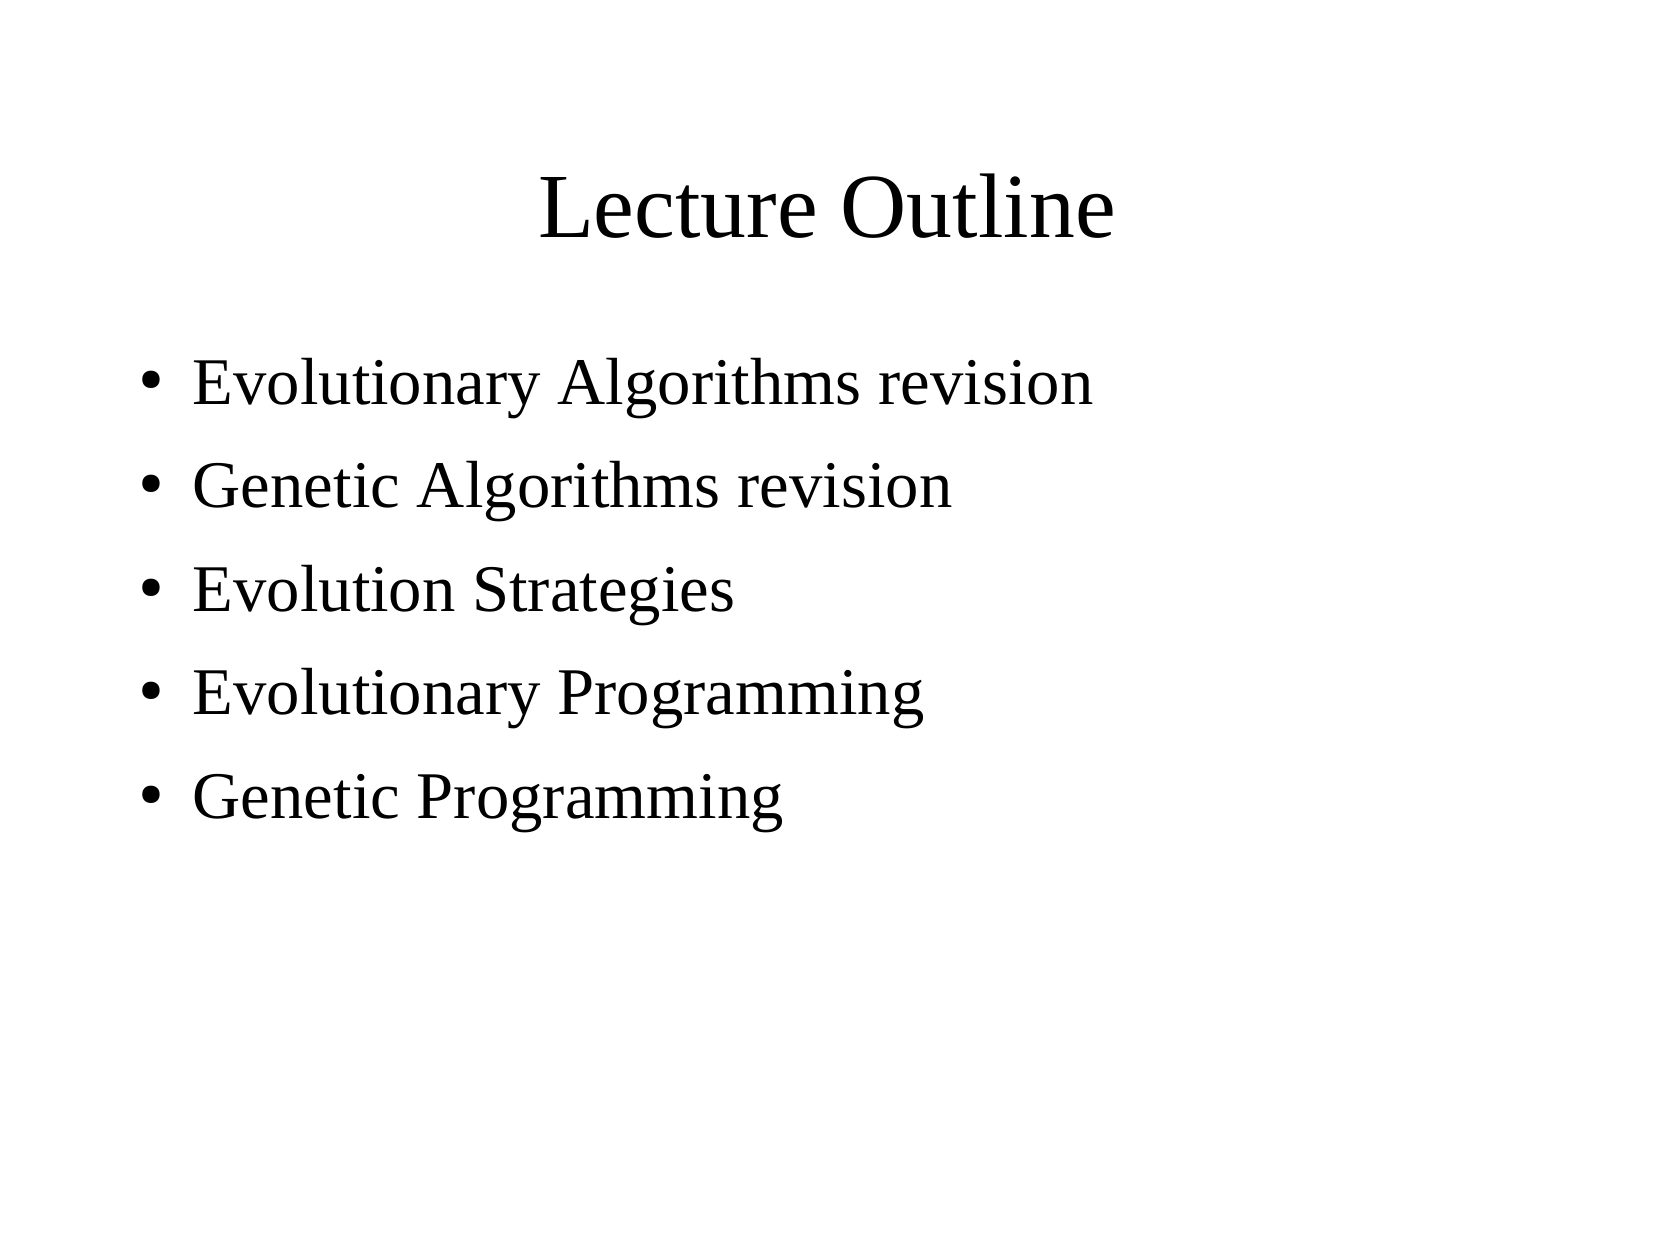

# Lecture Outline
Evolutionary Algorithms revision
Genetic Algorithms revision
Evolution Strategies
Evolutionary Programming
Genetic Programming